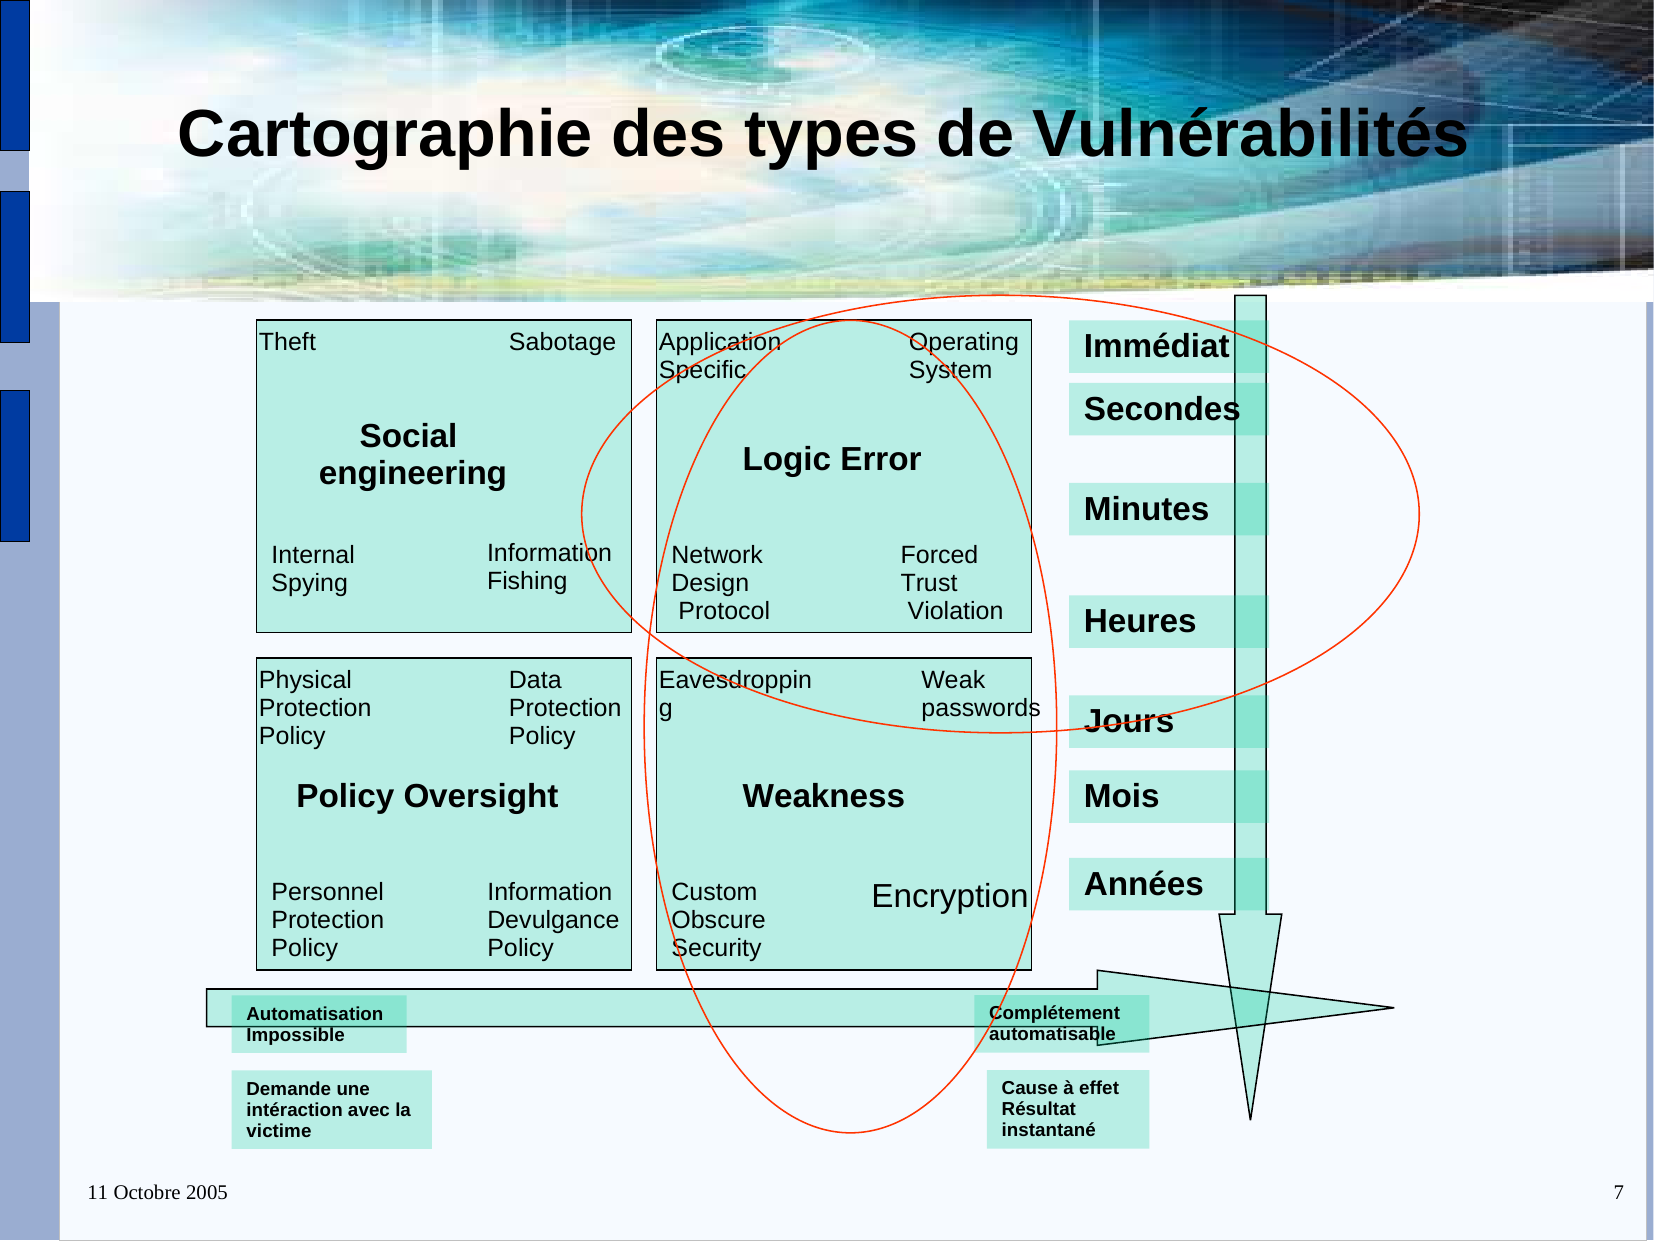

# Cartographie des types de Vulnérabilités
Theft
Sabotage
Social
 engineering
Information Fishing
Internal Spying
Application Specific
Operating System
 Logic Error
Network
Design
 Protocol
Forced Trust
 Violation
Immédiat
Secondes
Minutes
Heures
Physical Protection Policy
Data Protection Policy
Policy Oversight
Personnel Protection Policy
Information Devulgance Policy
Eavesdropping
Weak passwords
 Weakness
Custom Obscure Security
Encryption
Jours
Mois
Années
Complétement automatisable
Automatisation Impossible
Cause à effet
Résultat instantané
Demande une intéraction avec la victime